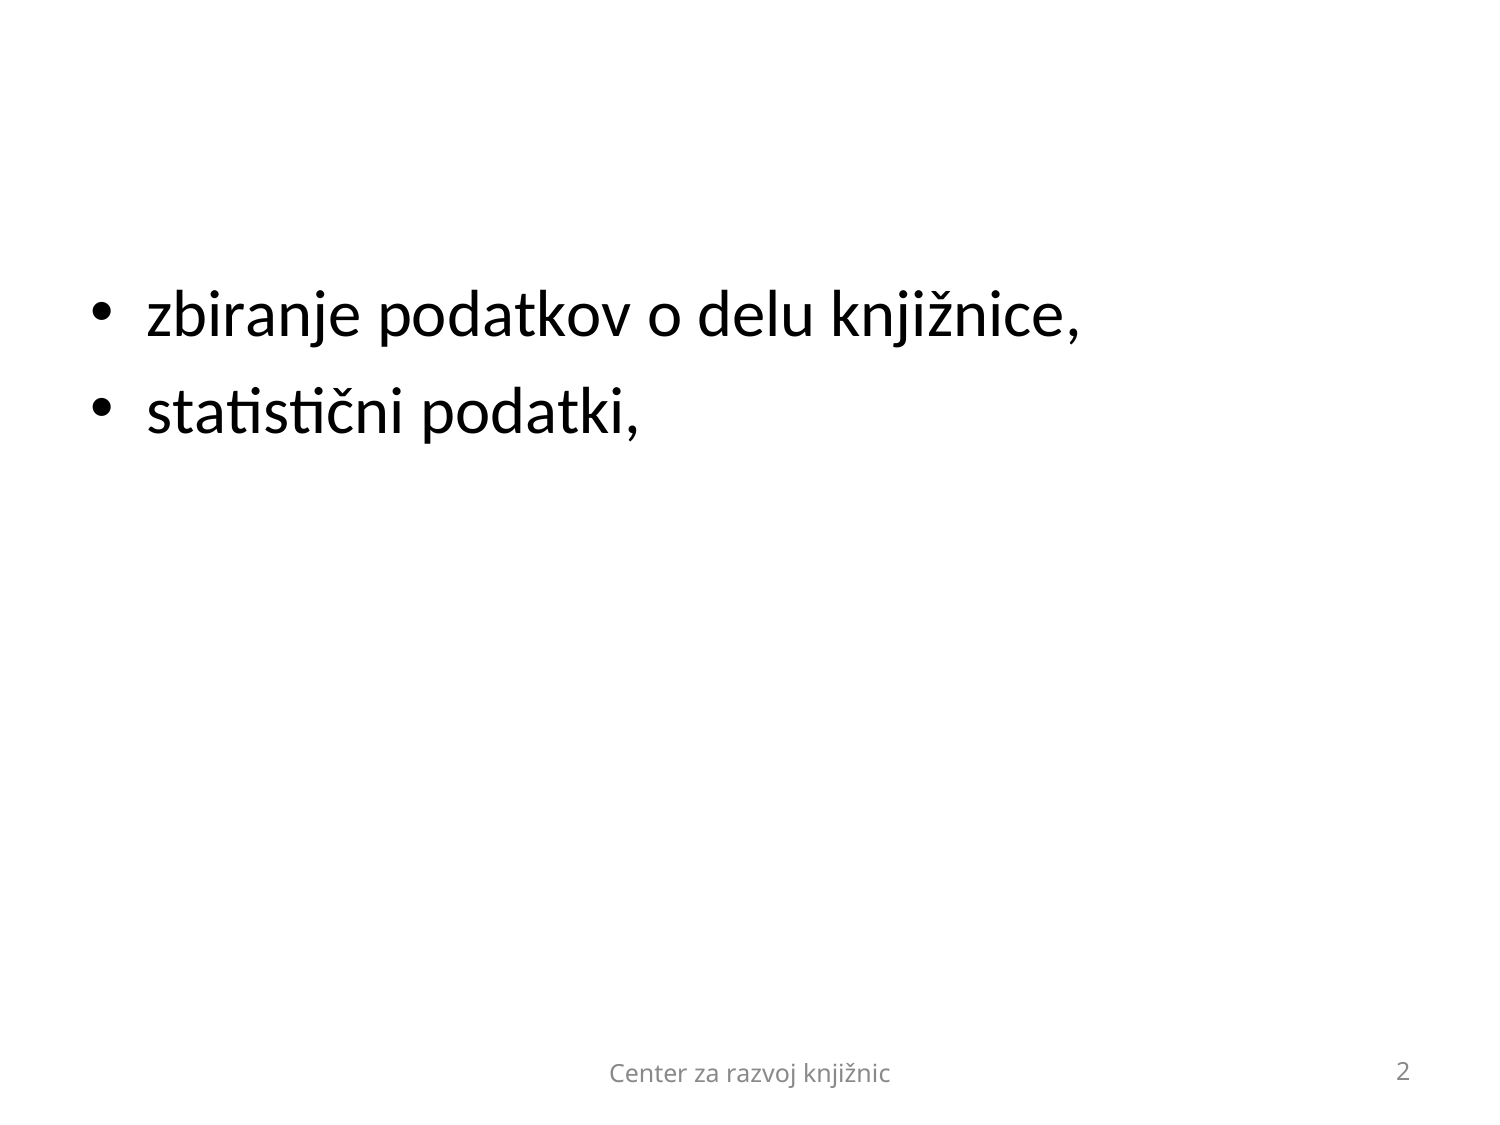

#
zbiranje podatkov o delu knjižnice,
statistični podatki,
Center za razvoj knjižnic